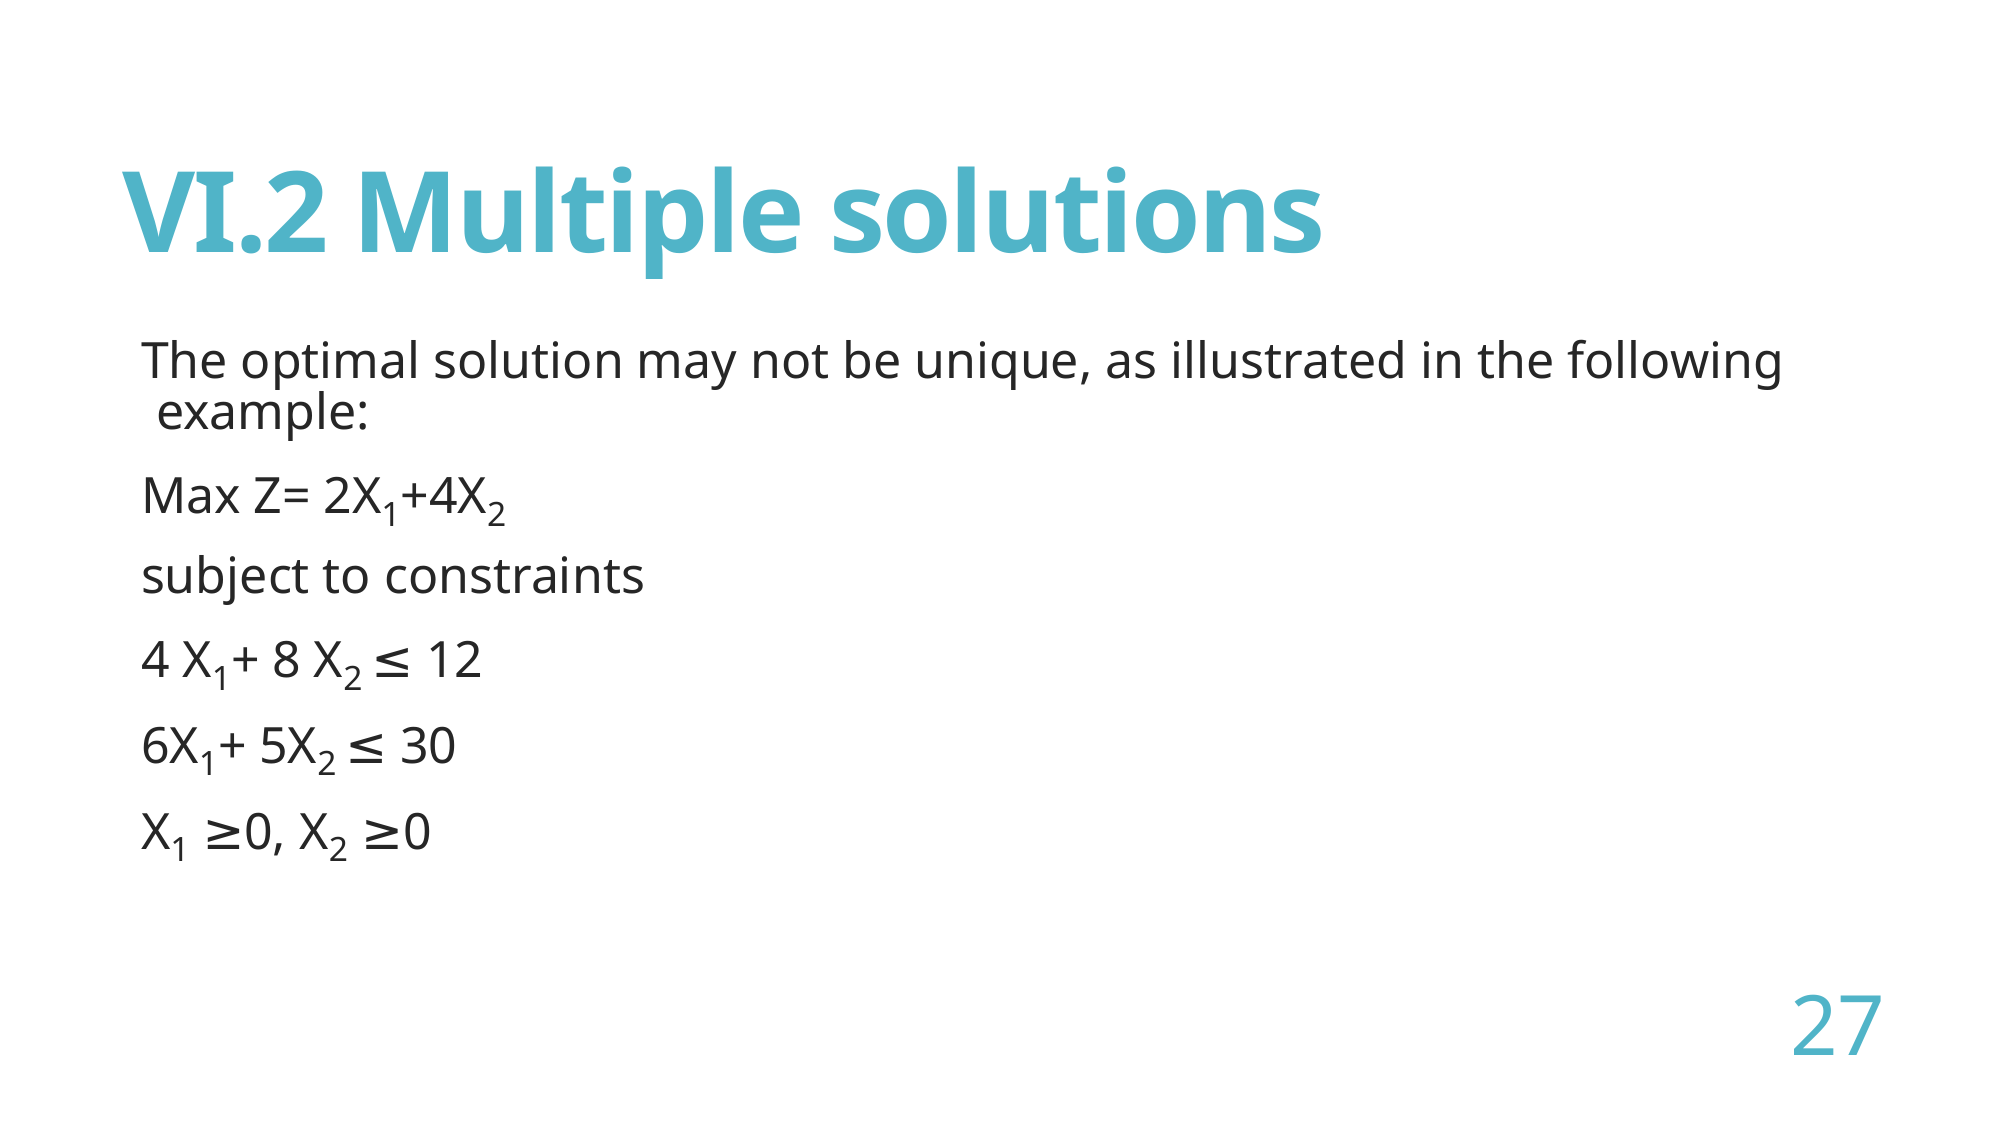

VI.2 Multiple solutions
The optimal solution may not be unique, as illustrated in the following example:
Max Z= 2X1+4X2
subject to constraints
4 X1+ 8 X2 ≤ 12
6X1+ 5X2 ≤ 30
X1 ≥0, X2 ≥0